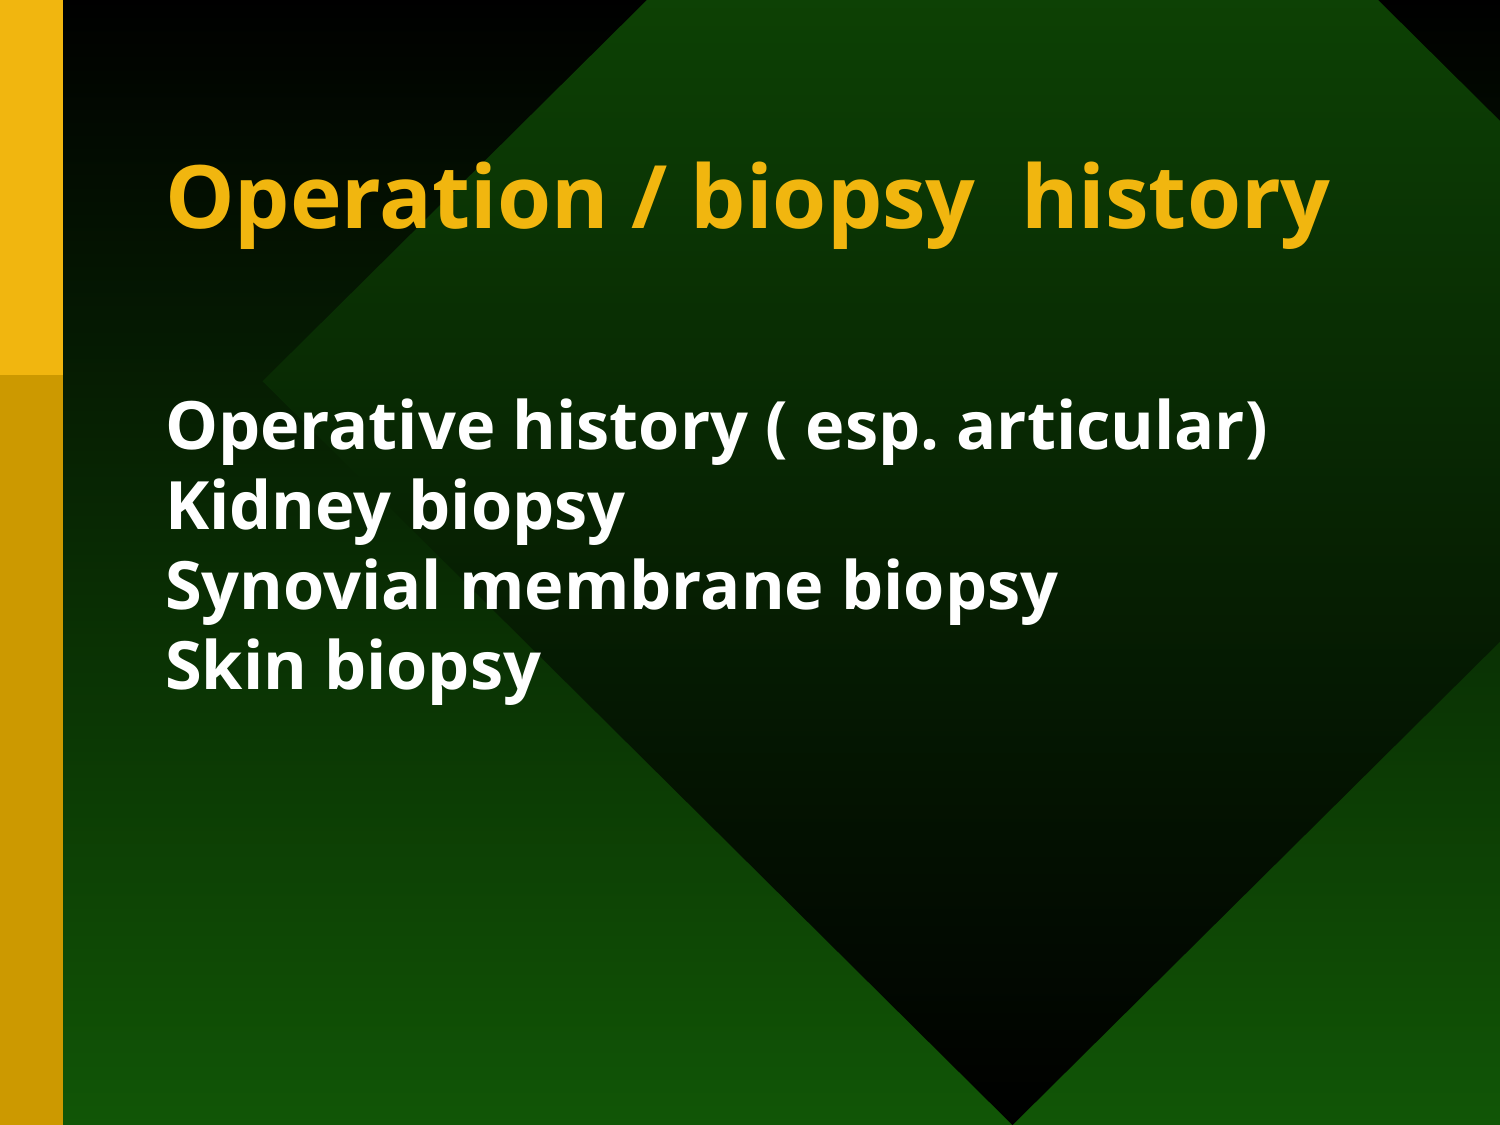

# Operation / biopsy history
Operative history ( esp. articular)
Kidney biopsy
Synovial membrane biopsy
Skin biopsy